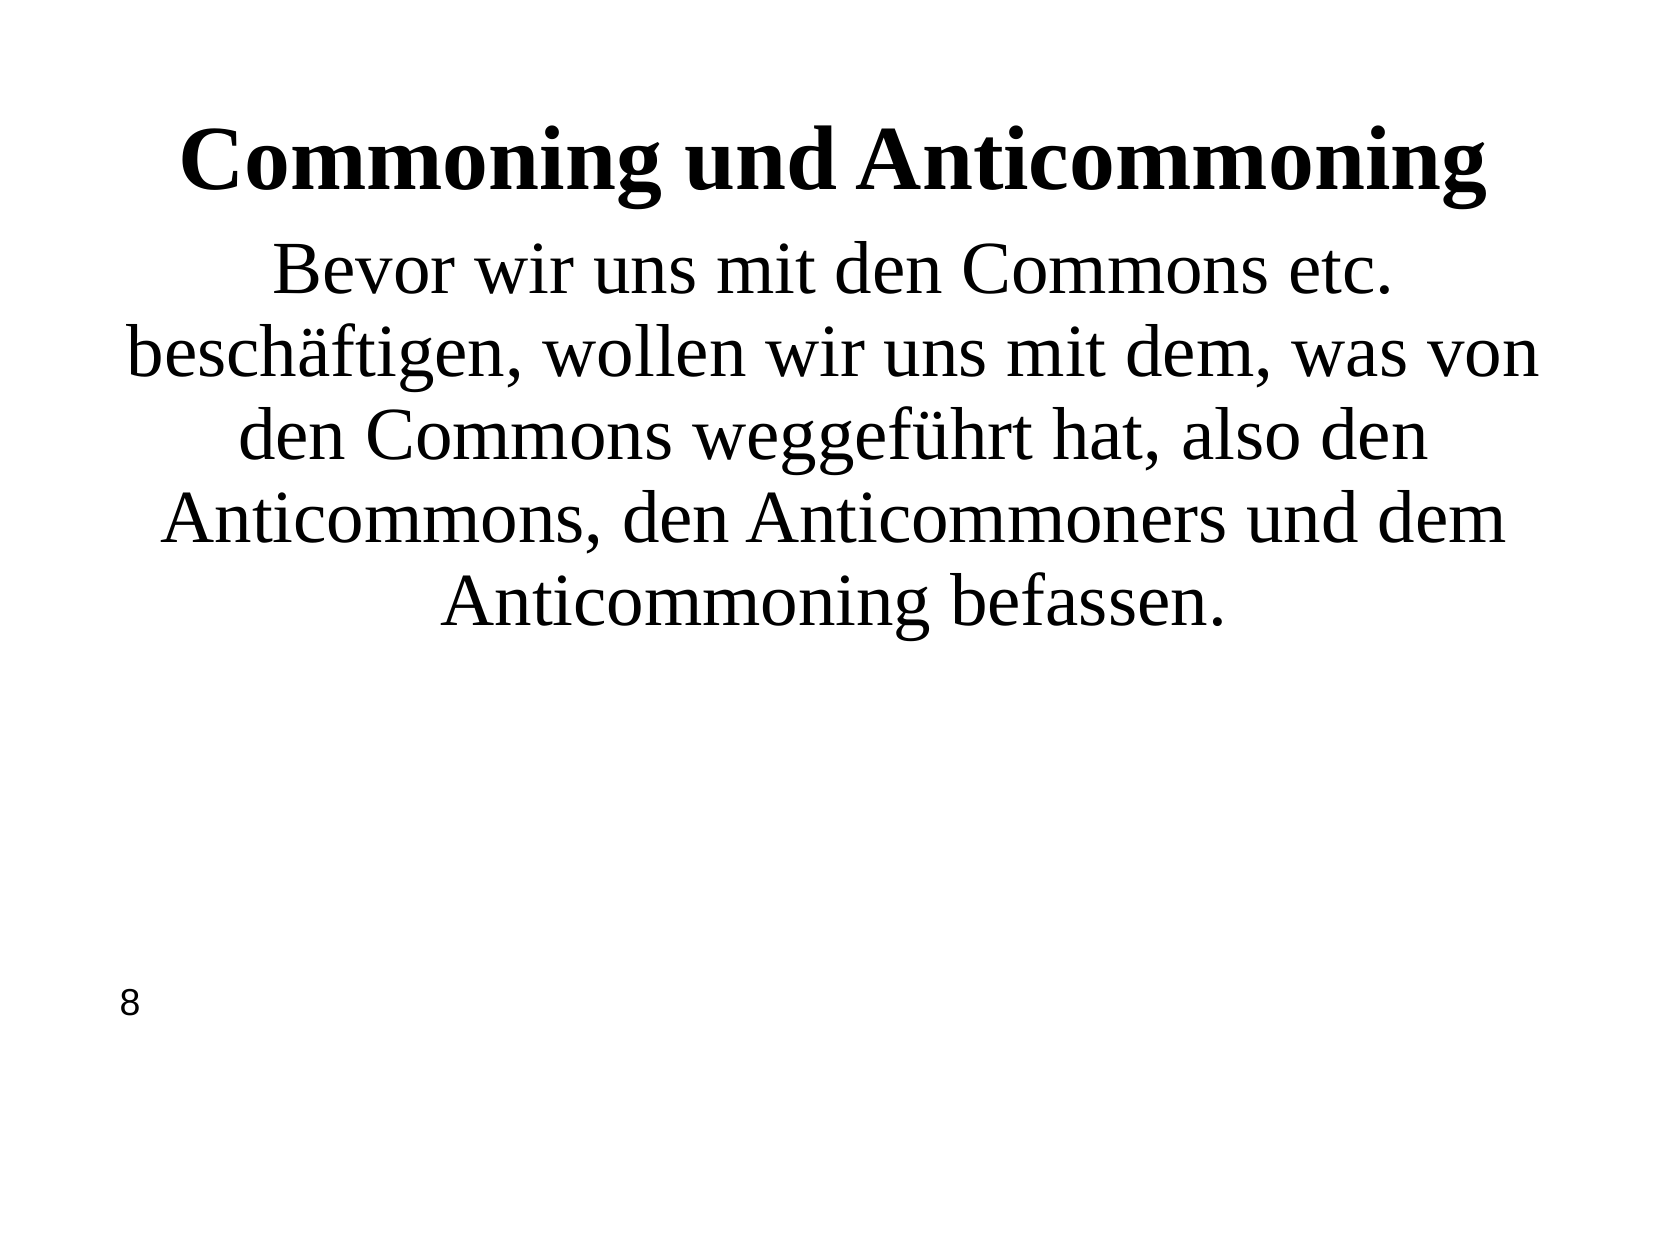

Commoning und Anticommoning
Bevor wir uns mit den Commons etc. beschäftigen, wollen wir uns mit dem, was von den Commons weggeführt hat, also den Anticommons, den Anticommoners und dem Anticommoning befassen.